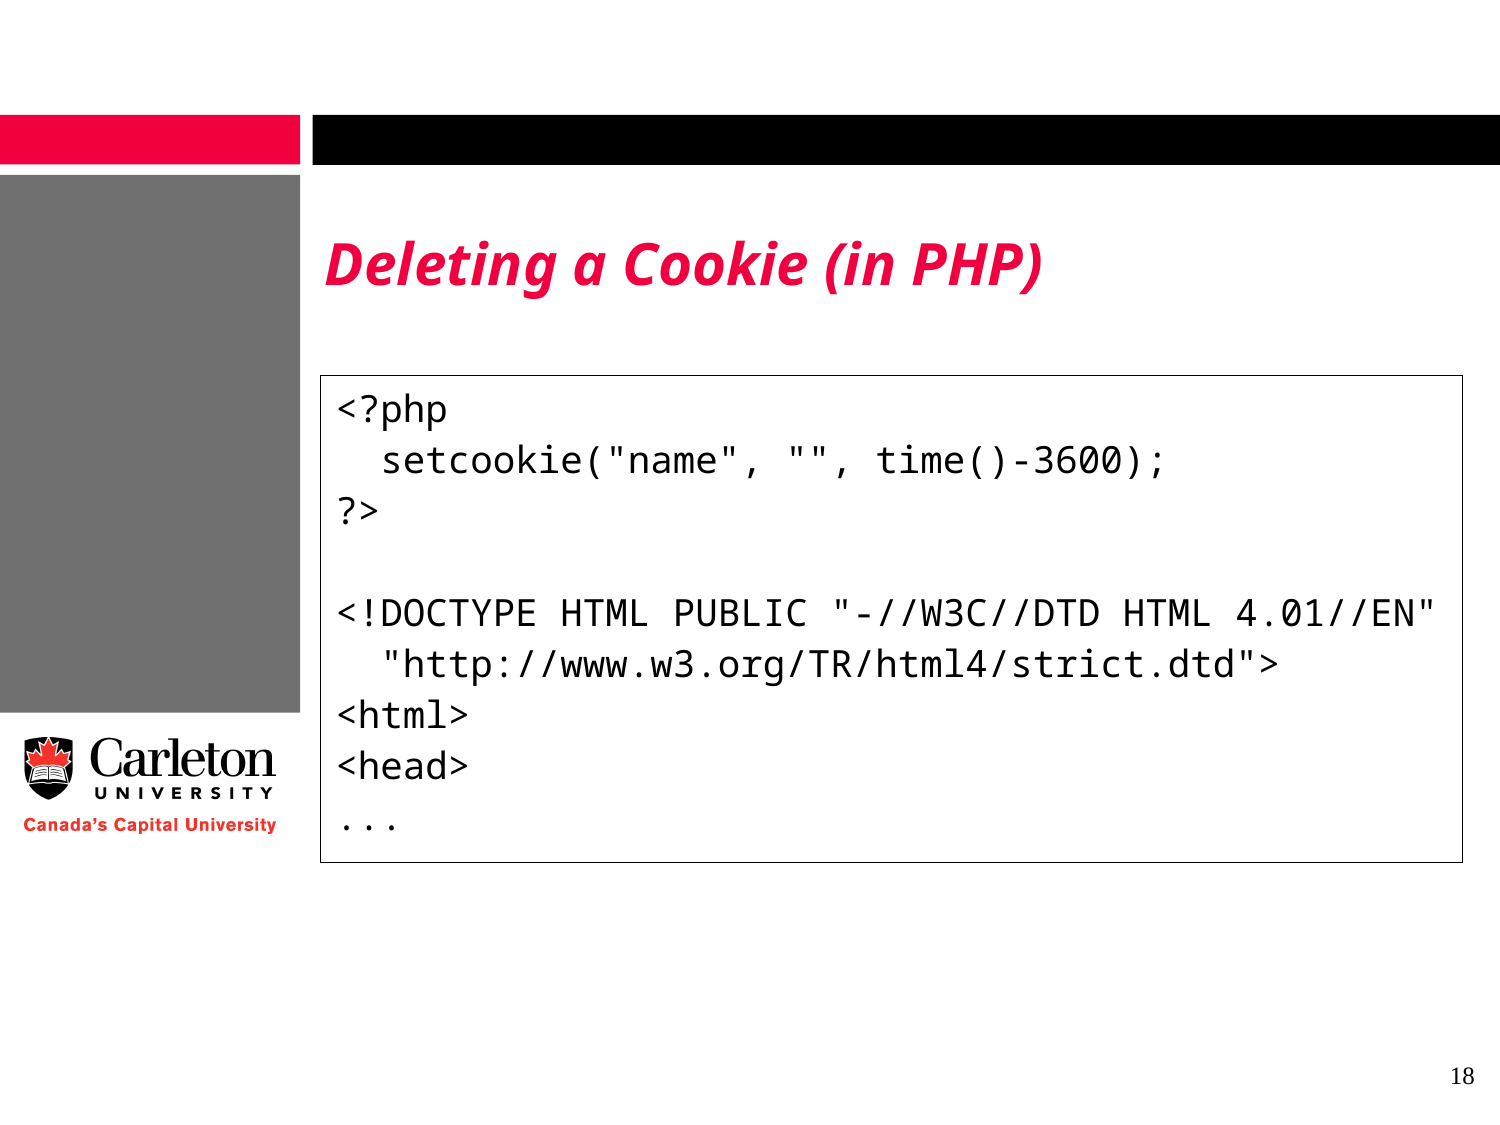

# Deleting a Cookie (in PHP)
<?php
 setcookie("name", "", time()-3600);
?>
<!DOCTYPE HTML PUBLIC "-//W3C//DTD HTML 4.01//EN"
 "http://www.w3.org/TR/html4/strict.dtd">
<html>
<head>
...
18